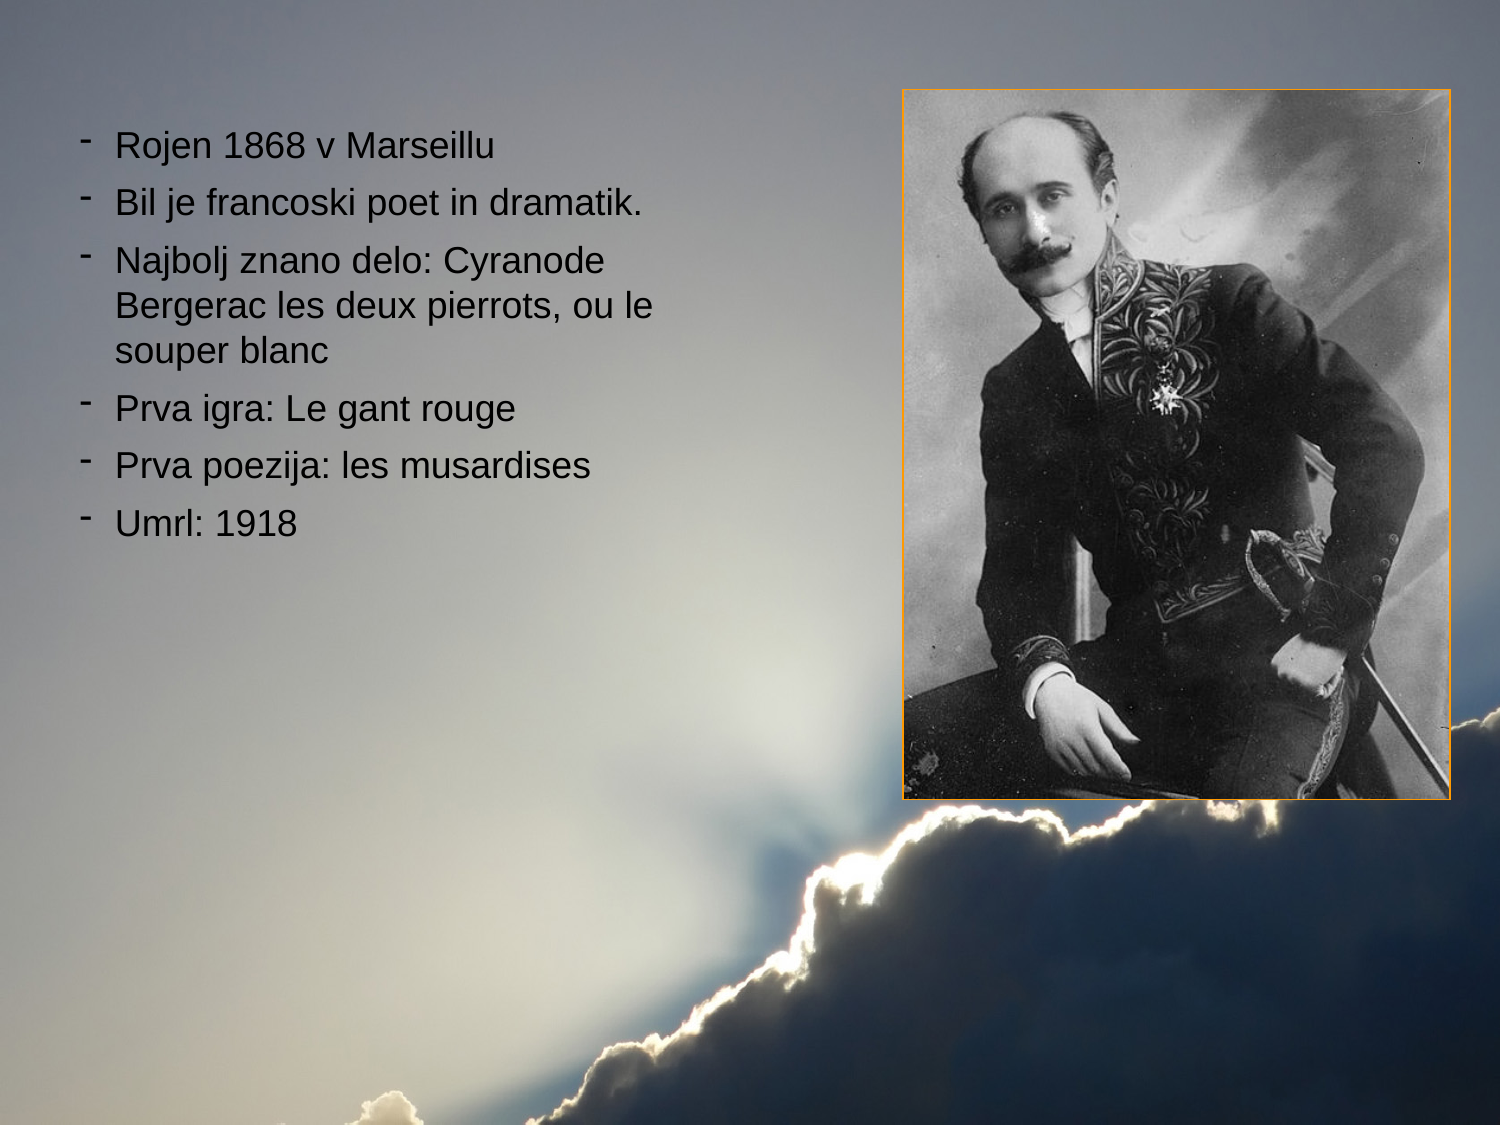

Rojen 1868 v Marseillu
Bil je francoski poet in dramatik.
Najbolj znano delo: Cyranode Bergerac les deux pierrots, ou le souper blanc
Prva igra: Le gant rouge
Prva poezija: les musardises
Umrl: 1918